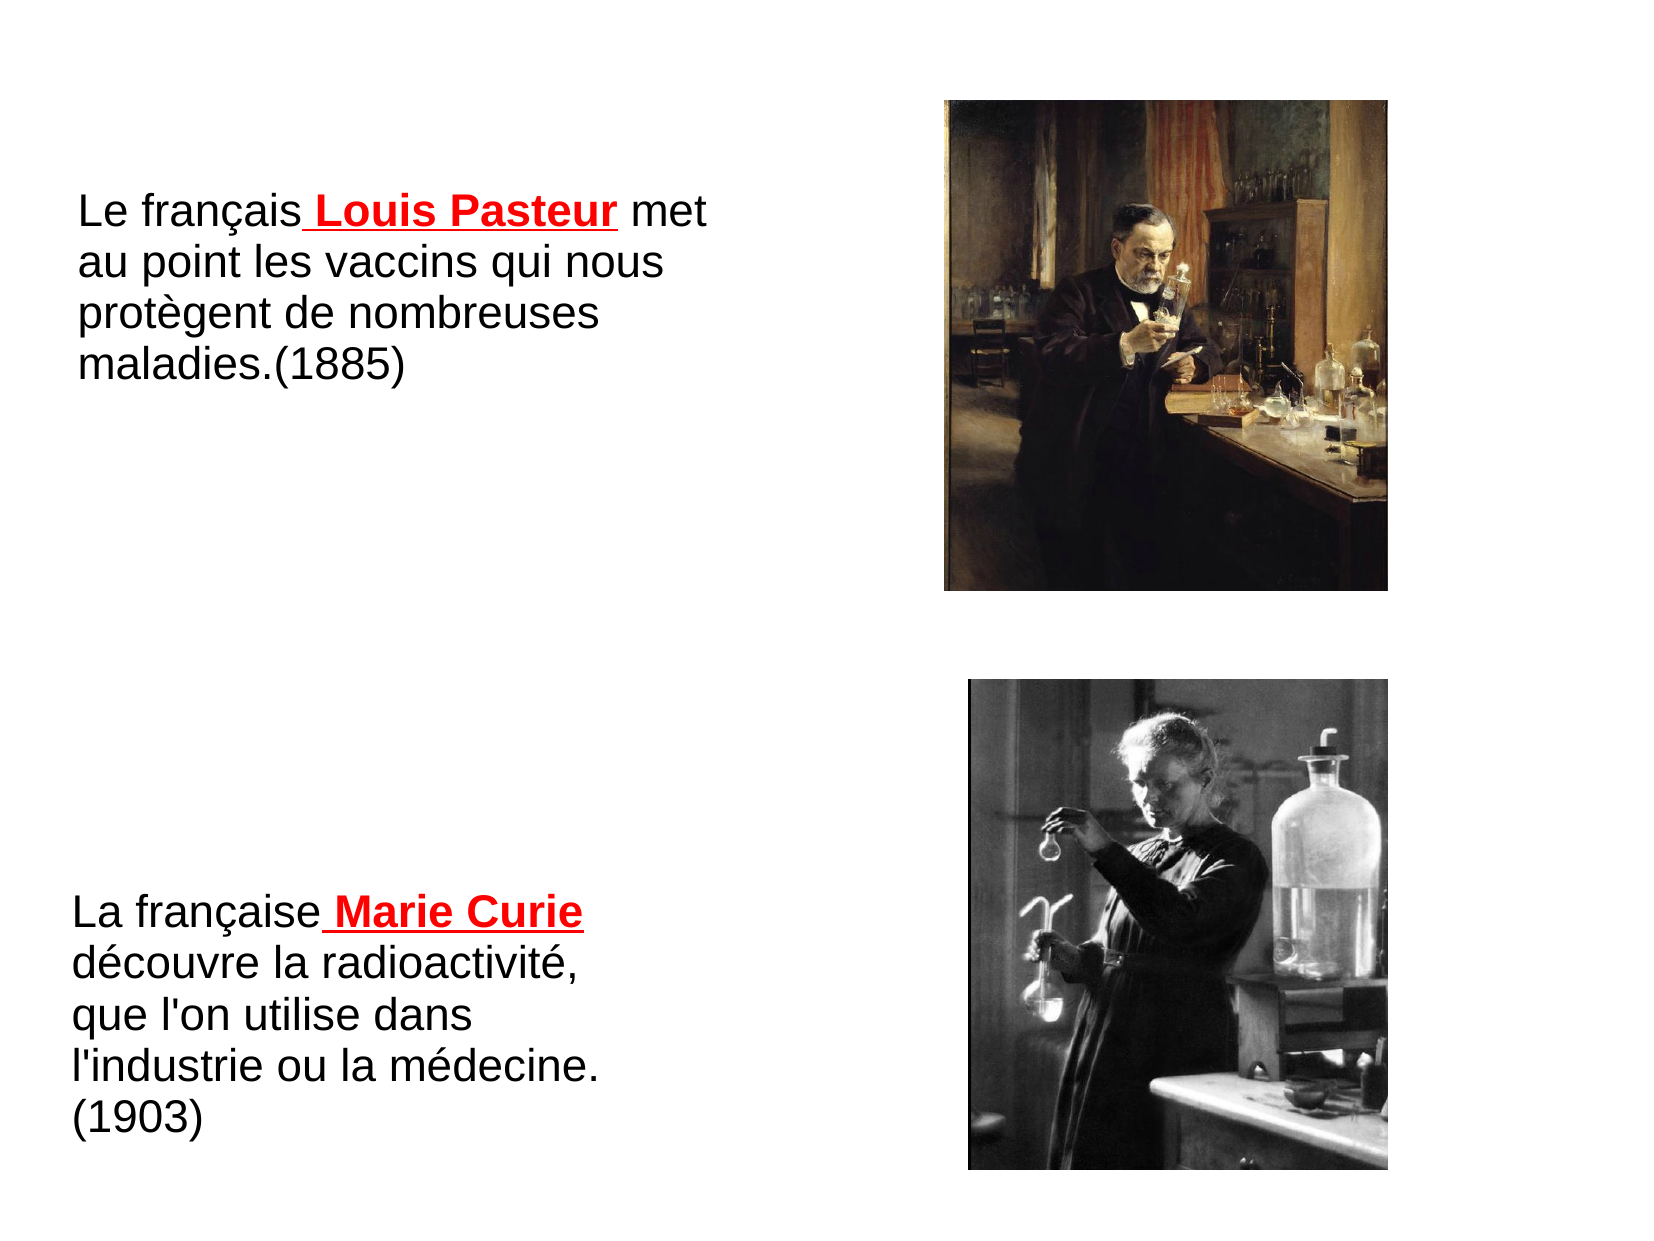

Le français Louis Pasteur met au point les vaccins qui nous protègent de nombreuses maladies.(1885)
La française Marie Curie découvre la radioactivité, que l'on utilise dans l'industrie ou la médecine.(1903)